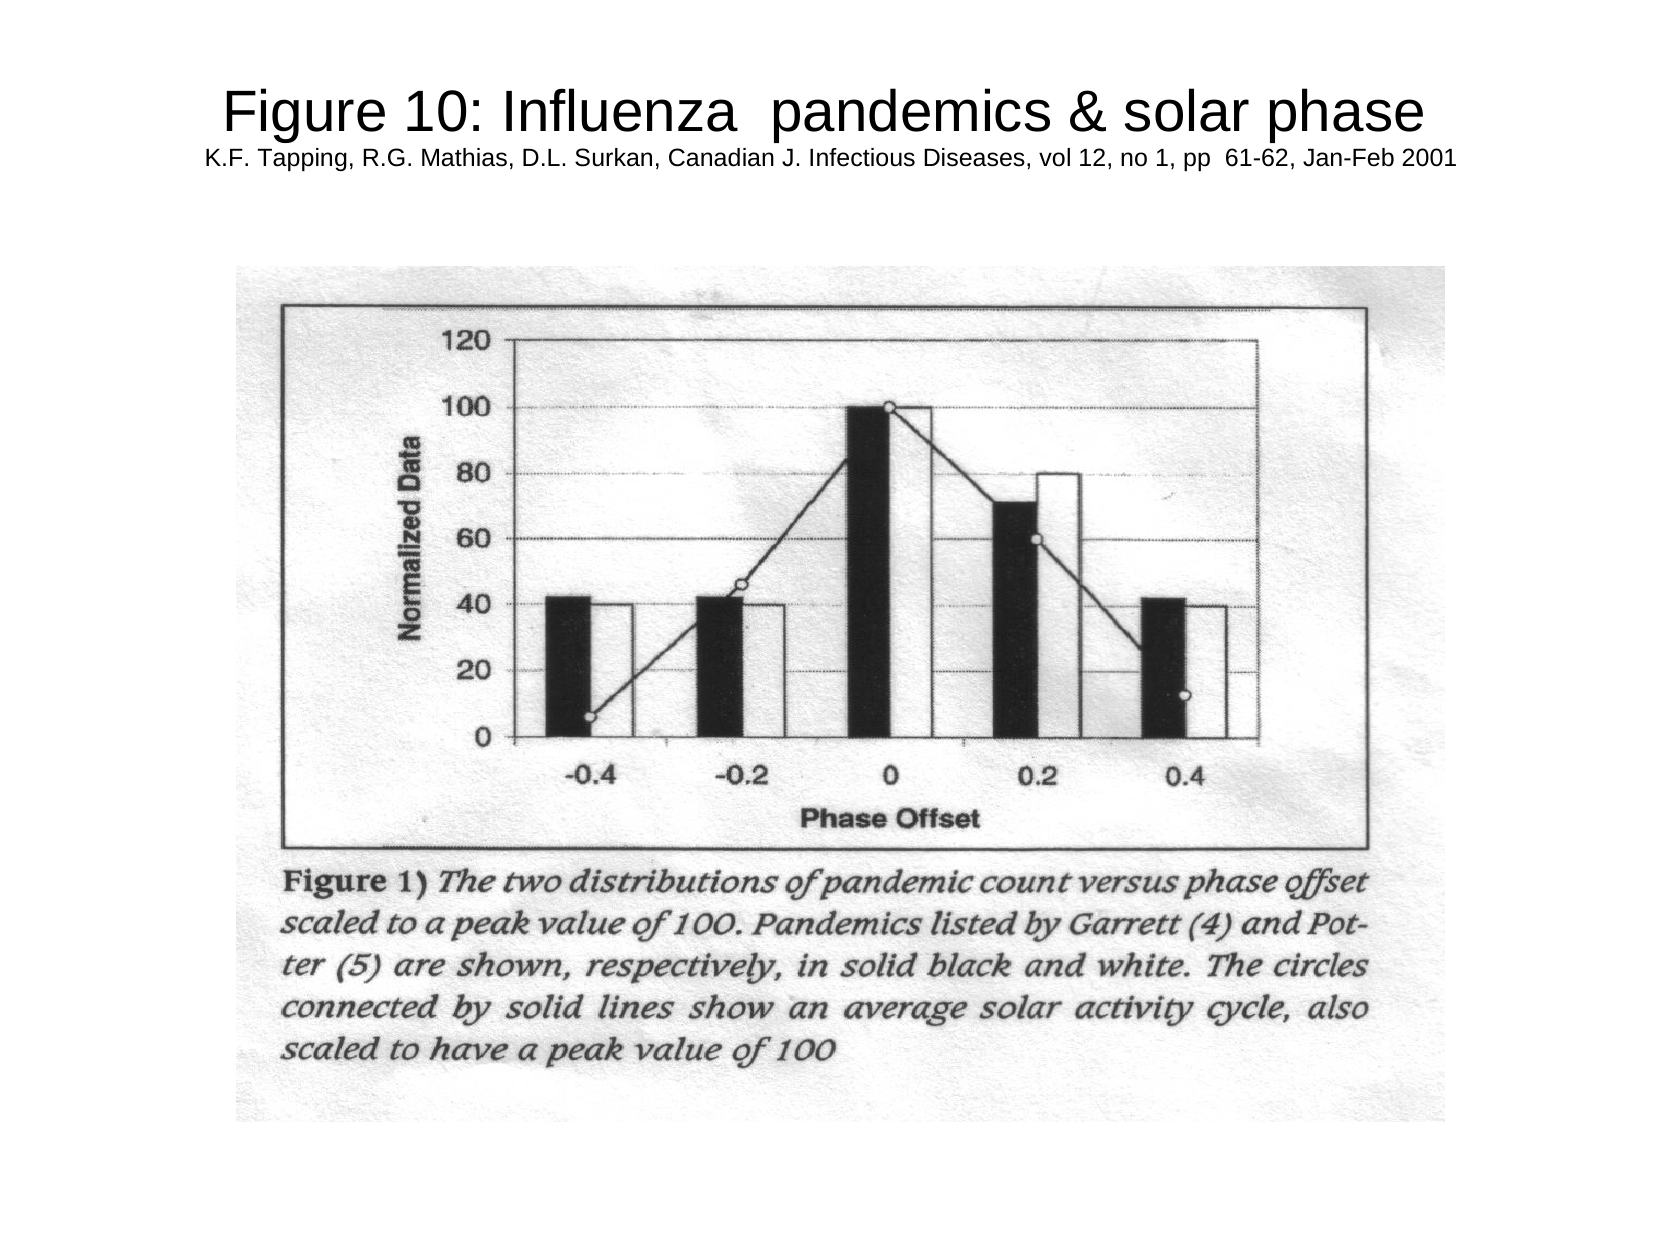

# Figure 10: Influenza pandemics & solar phase K.F. Tapping, R.G. Mathias, D.L. Surkan, Canadian J. Infectious Diseases, vol 12, no 1, pp 61-62, Jan-Feb 2001